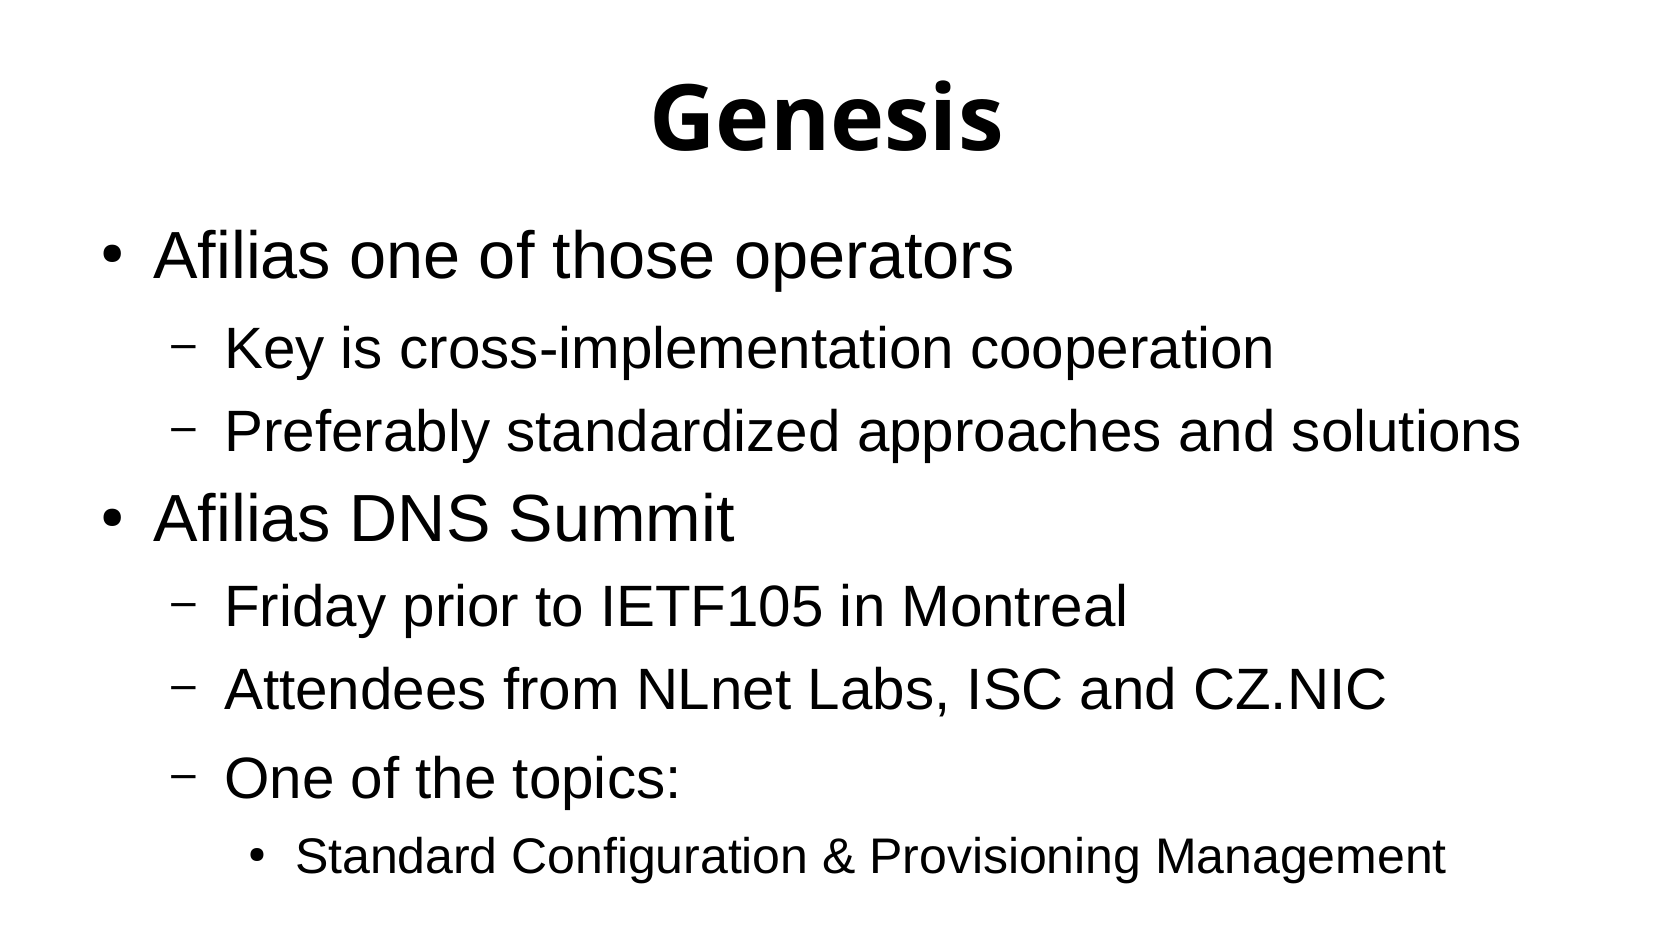

# Genesis
Afilias one of those operators
Key is cross-implementation cooperation
Preferably standardized approaches and solutions
Afilias DNS Summit
Friday prior to IETF105 in Montreal
Attendees from NLnet Labs, ISC and CZ.NIC
One of the topics:
Standard Configuration & Provisioning Management